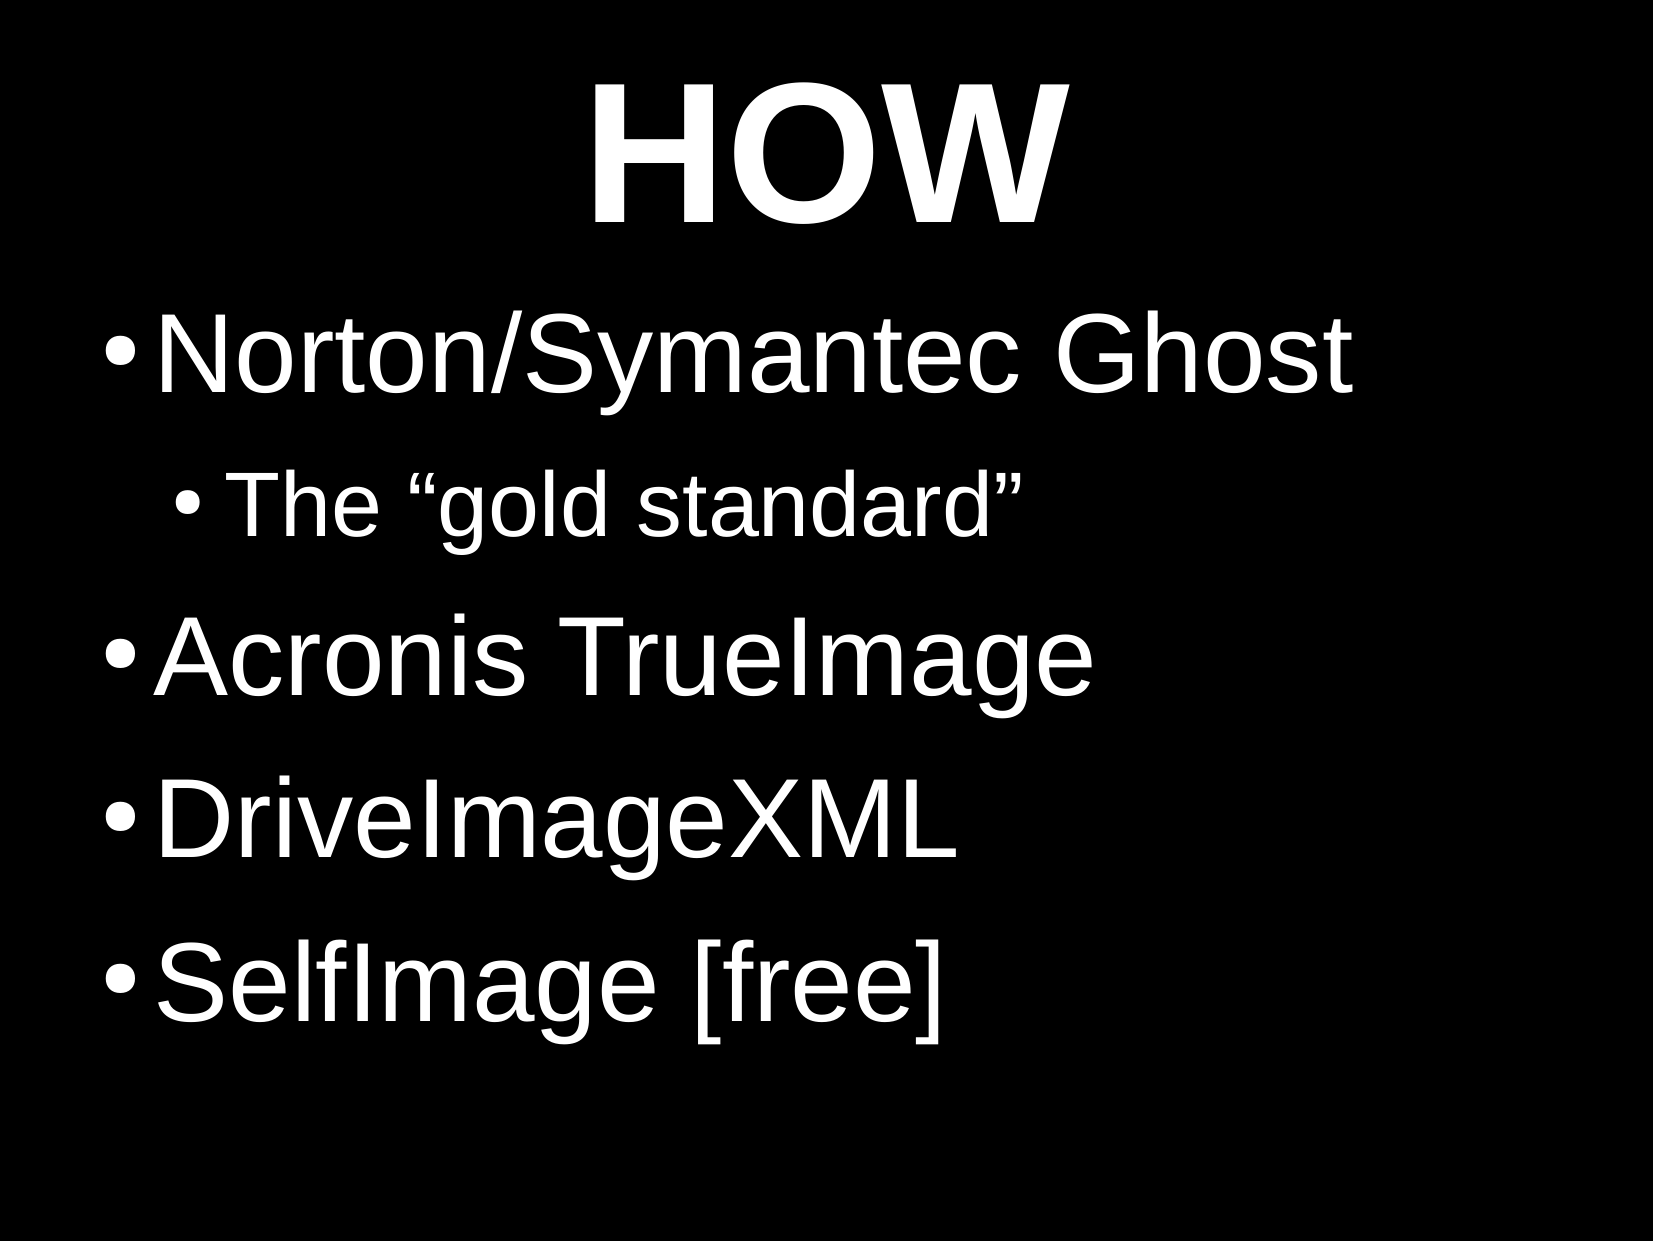

# HOW
Norton/Symantec Ghost
The “gold standard”
Acronis TrueImage
DriveImageXML
SelfImage [free]